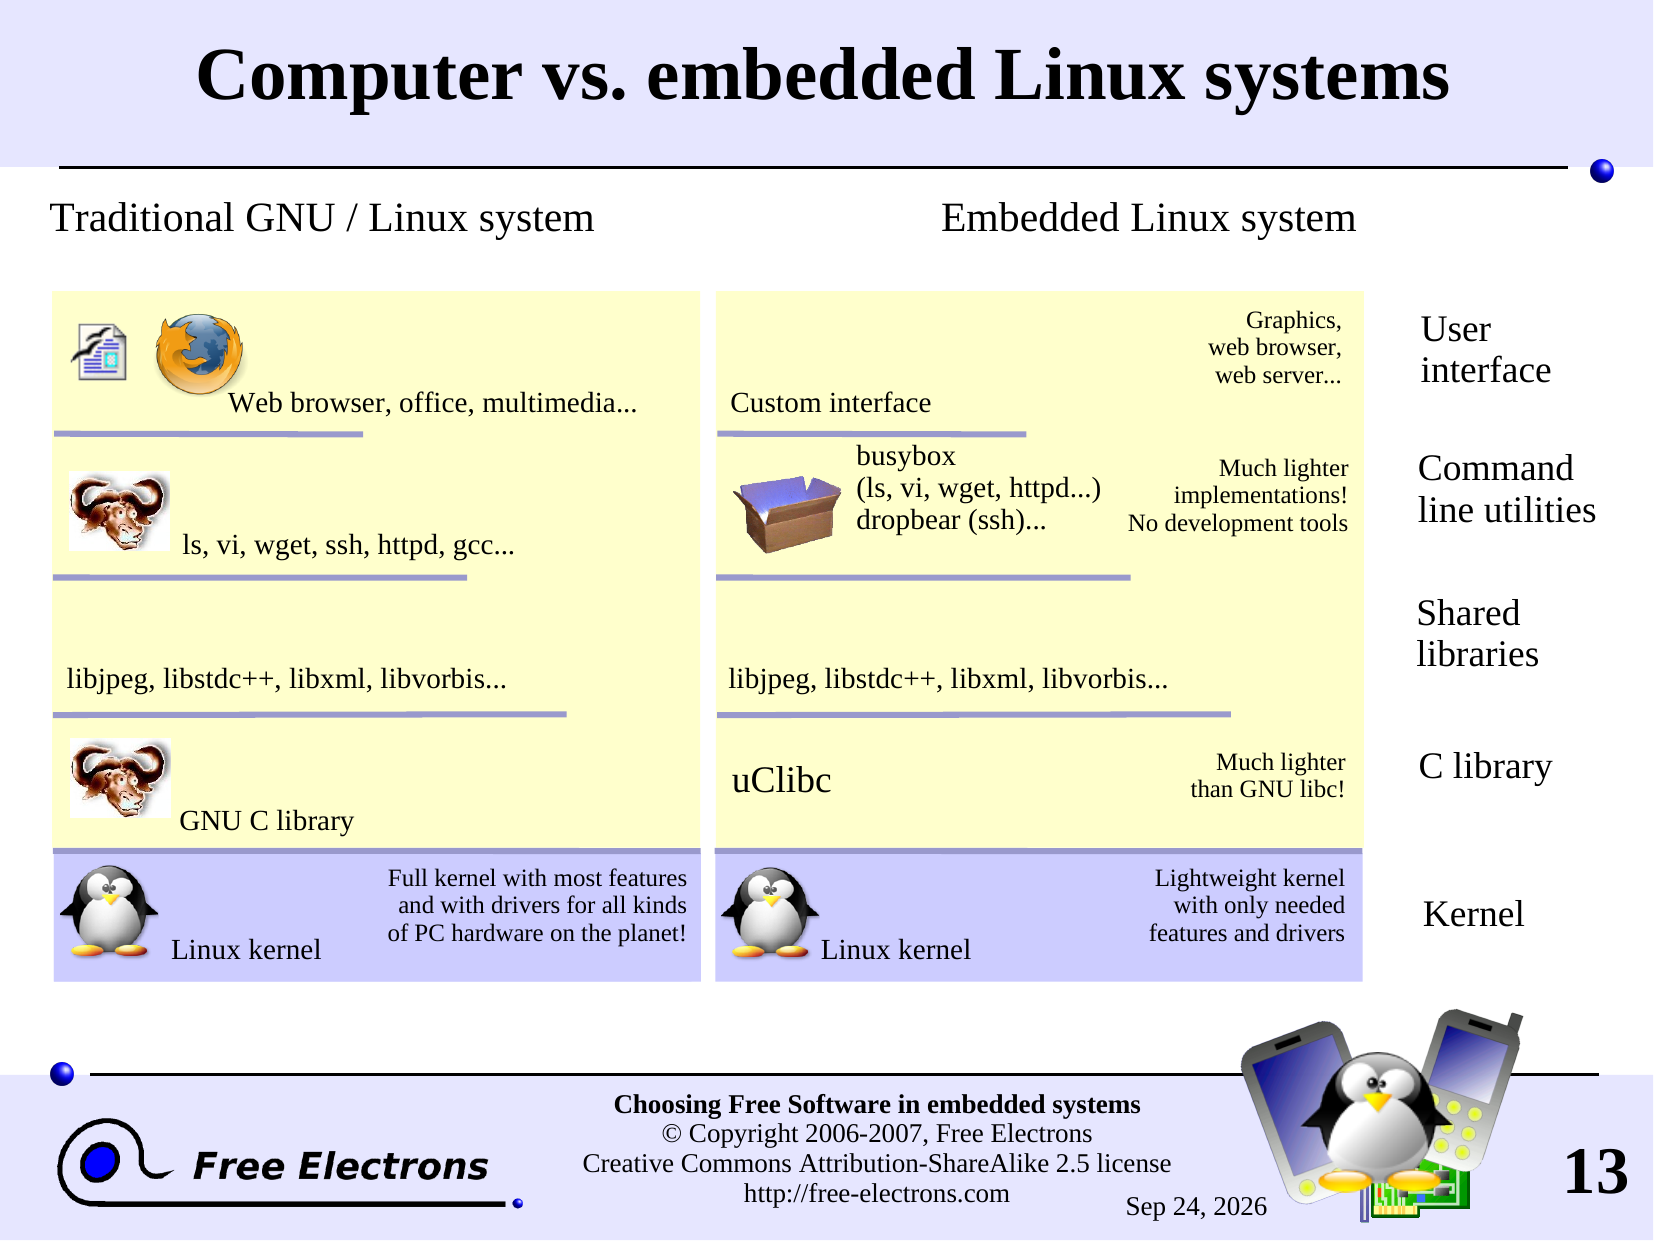

# Computer vs. embedded Linux systems
Traditional GNU / Linux system
Embedded Linux system
Graphics,
web browser,
web server...
User interface
Custom interface
Web browser, office, multimedia...
busybox
(ls, vi, wget, httpd...)
dropbear (ssh)...
Command line utilities
Much lighter
implementations!
No development tools
ls, vi, wget, ssh, httpd, gcc...
Shared libraries
libjpeg, libstdc++, libxml, libvorbis...
libjpeg, libstdc++, libxml, libvorbis...
C library
Much lighter
than GNU libc!
uClibc
GNU C library
Full kernel with most features
and with drivers for all kinds
of PC hardware on the planet!
Lightweight kernel
with only needed
features and drivers
Kernel
Linux kernel
Linux kernel